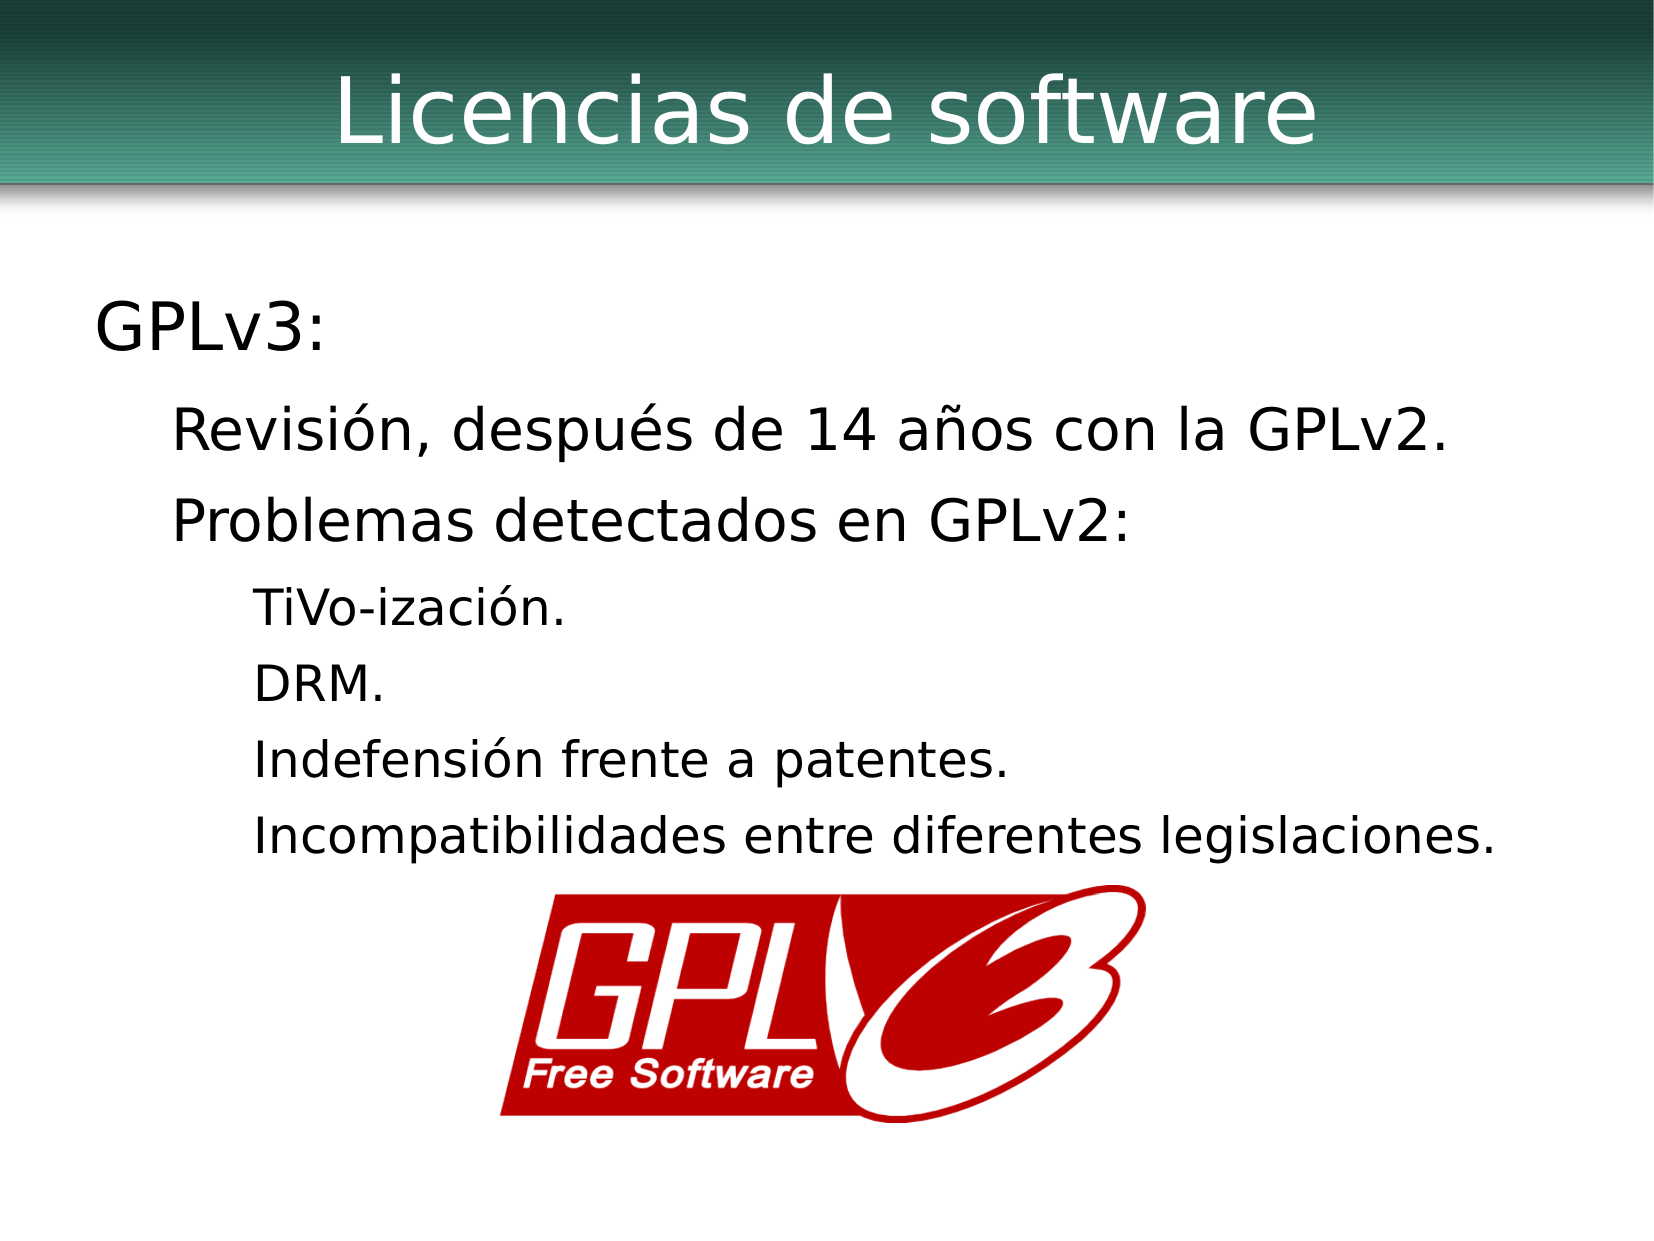

# Licencias de software
GPLv3:
Revisión, después de 14 años con la GPLv2.
Problemas detectados en GPLv2:
TiVo-ización.
DRM.
Indefensión frente a patentes.
Incompatibilidades entre diferentes legislaciones.